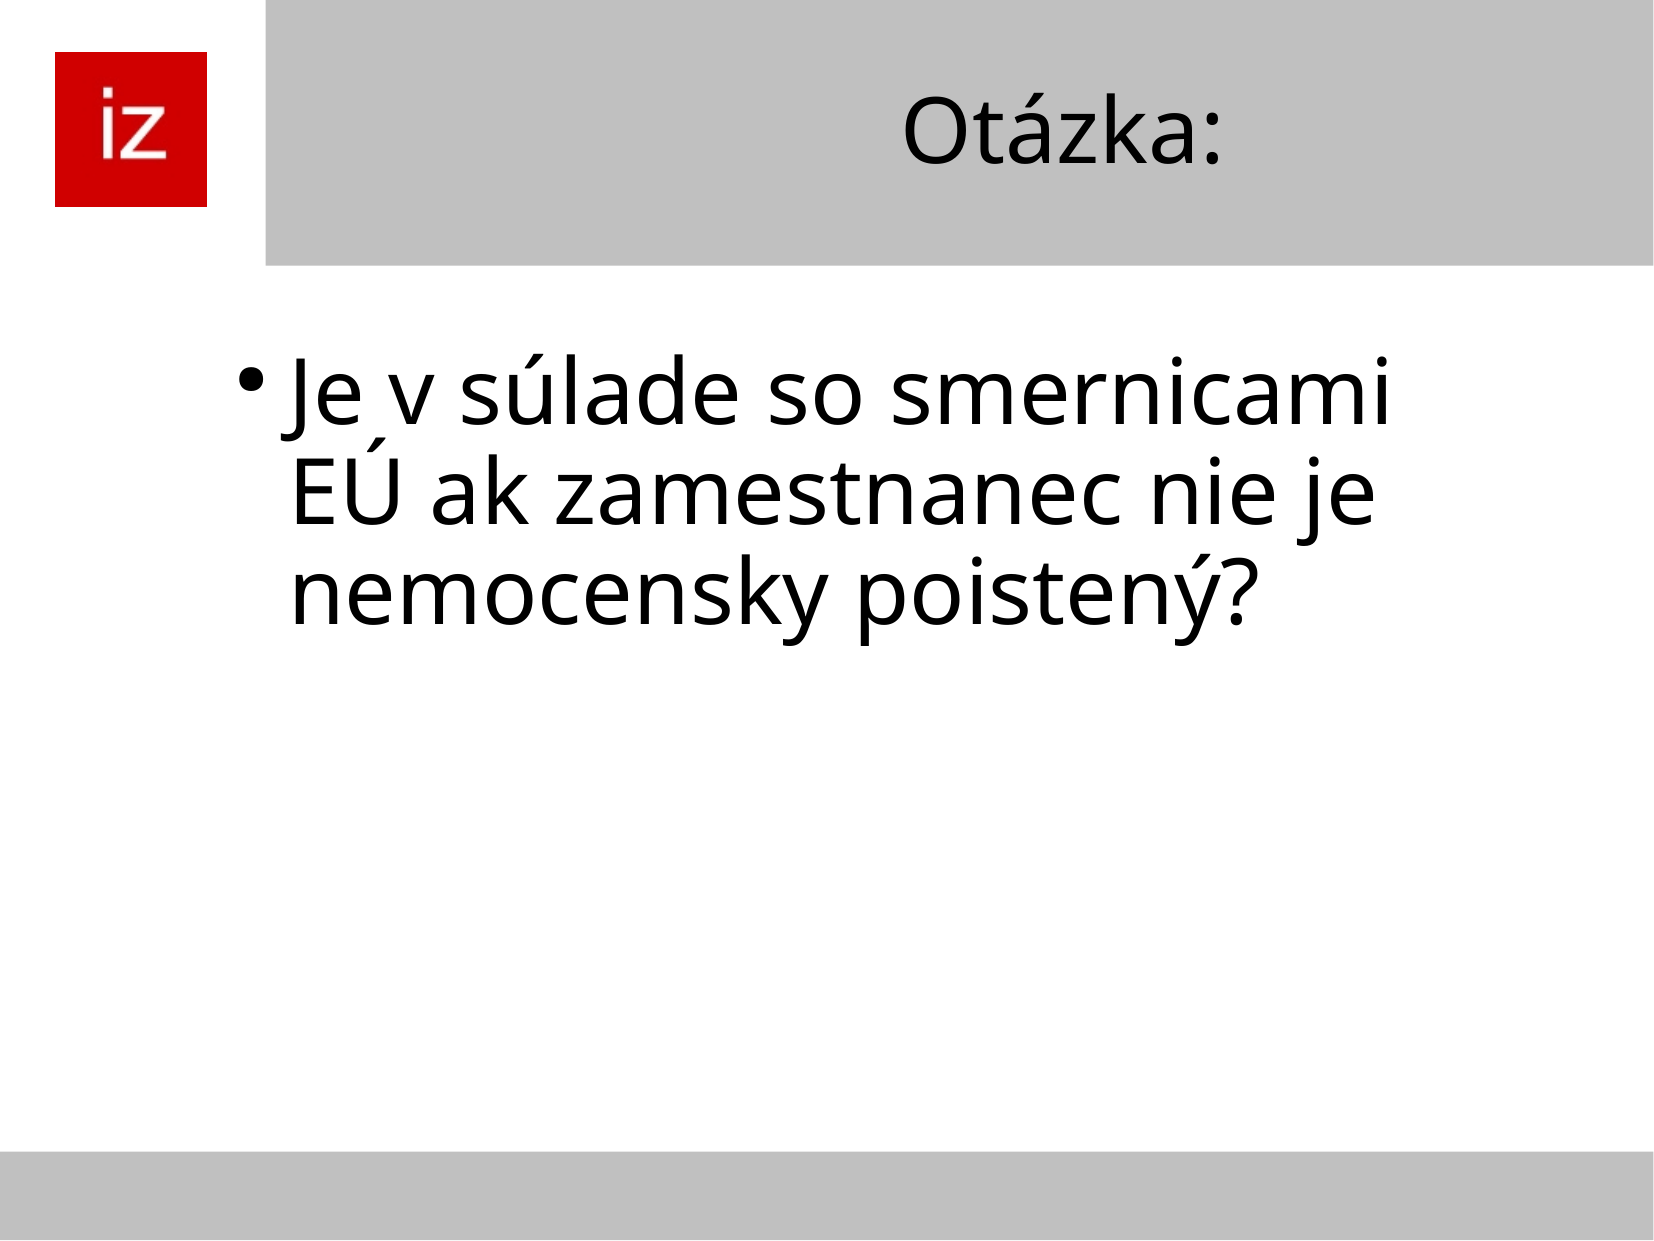

# Otázka:
Je v súlade so smernicami EÚ ak zamestnanec nie je nemocensky poistený?